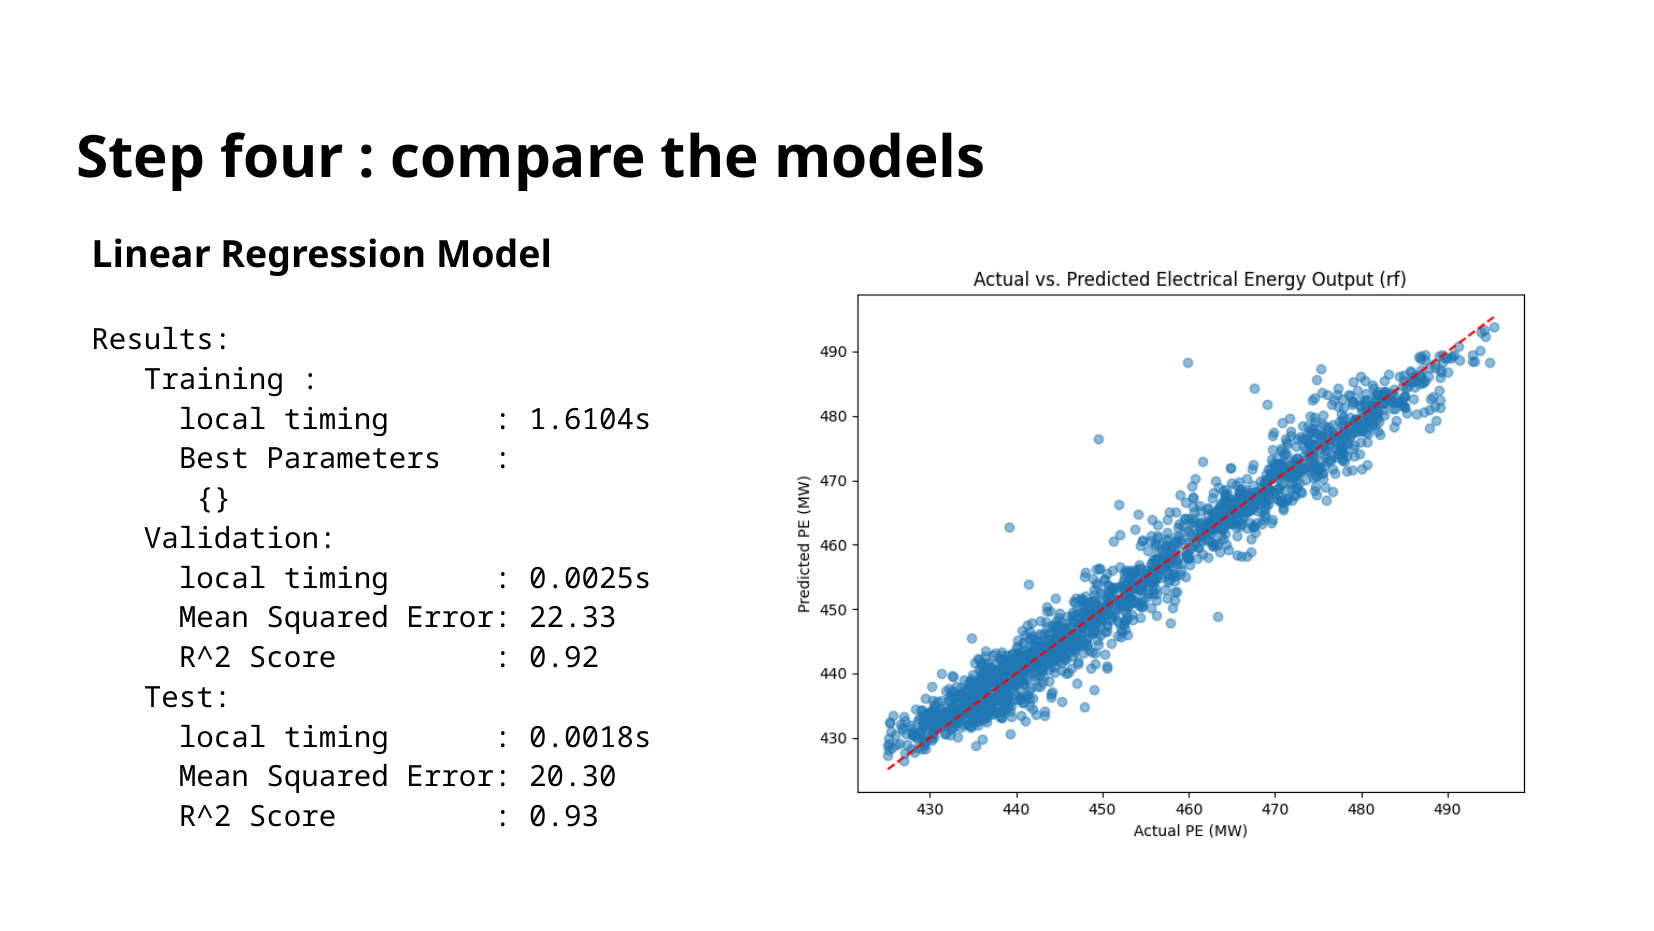

# Step four : compare the models
Linear Regression Model
Results:
 Training :
 local timing : 1.6104s
 Best Parameters :
 {}
 Validation:
 local timing : 0.0025s
 Mean Squared Error: 22.33
 R^2 Score : 0.92
 Test:
 local timing : 0.0018s
 Mean Squared Error: 20.30
 R^2 Score : 0.93